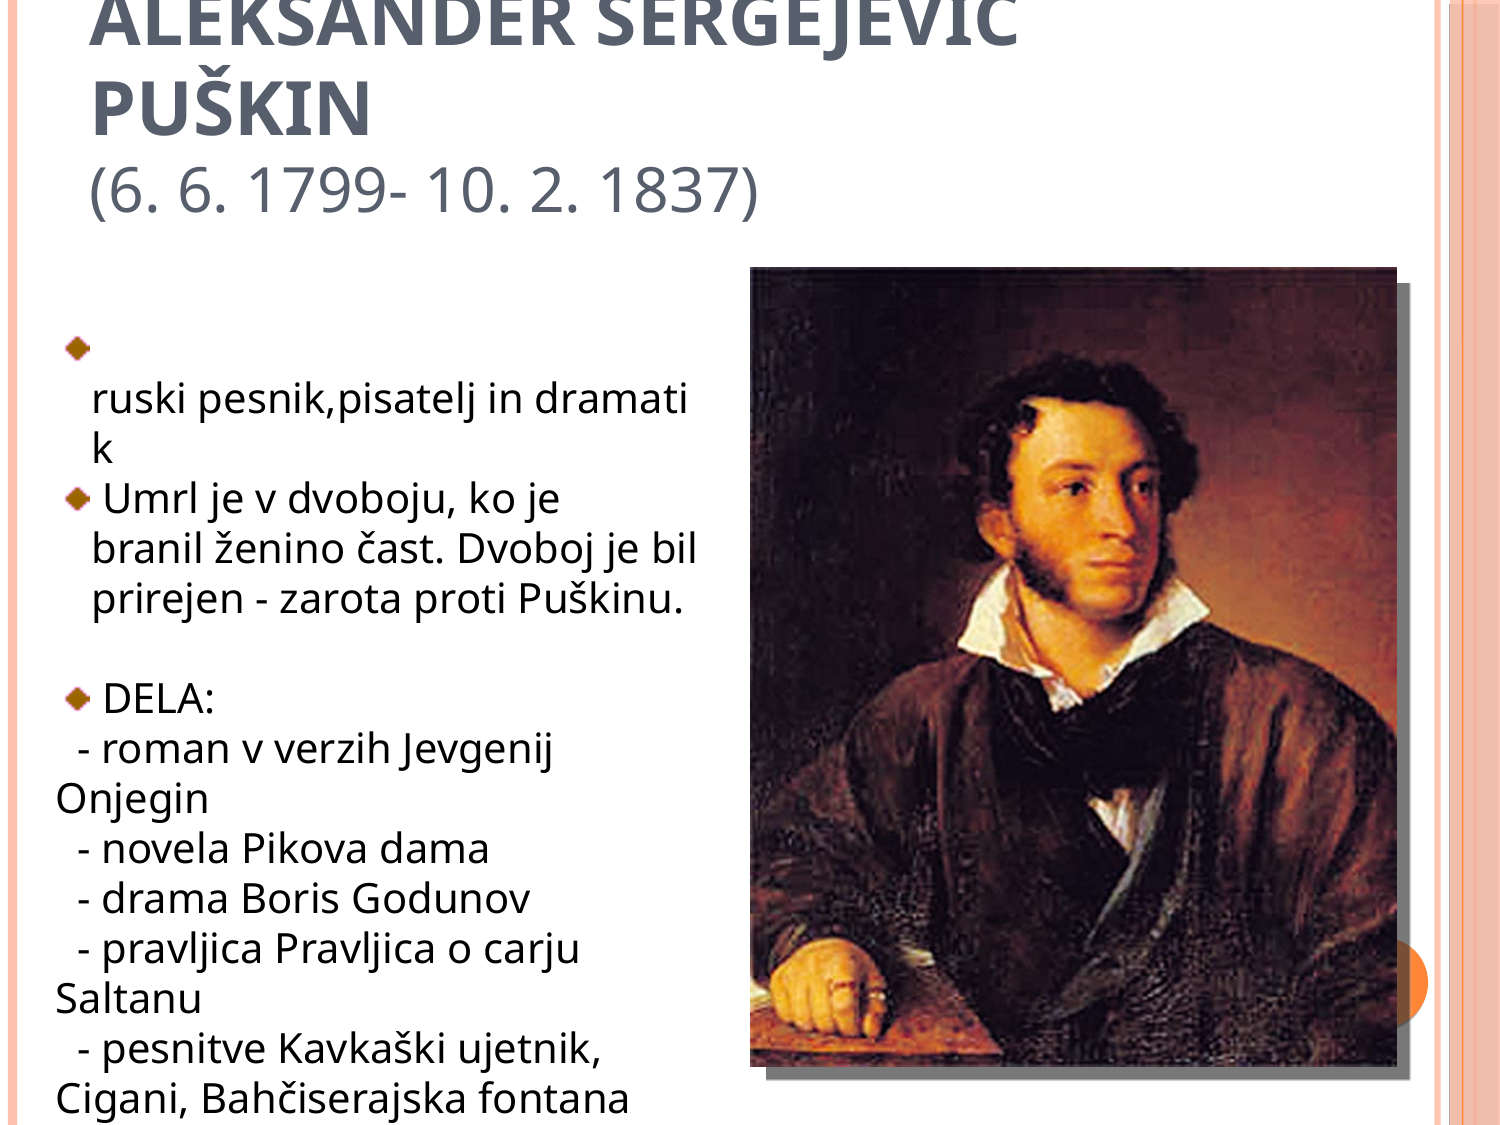

# Aleksander Sergejevič Puškin (6. 6. 1799- 10. 2. 1837)
 ruski pesnik,pisatelj in dramatik
 Umrl je v dvoboju, ko je branil ženino čast. Dvoboj je bil prirejen - zarota proti Puškinu.
 DELA:
 - roman v verzih Jevgenij Onjegin
 - novela Pikova dama
 - drama Boris Godunov
 - pravljica Pravljica o carju Saltanu
 - pesnitve Kavkaški ujetnik, Cigani, Bahčiserajska fontana